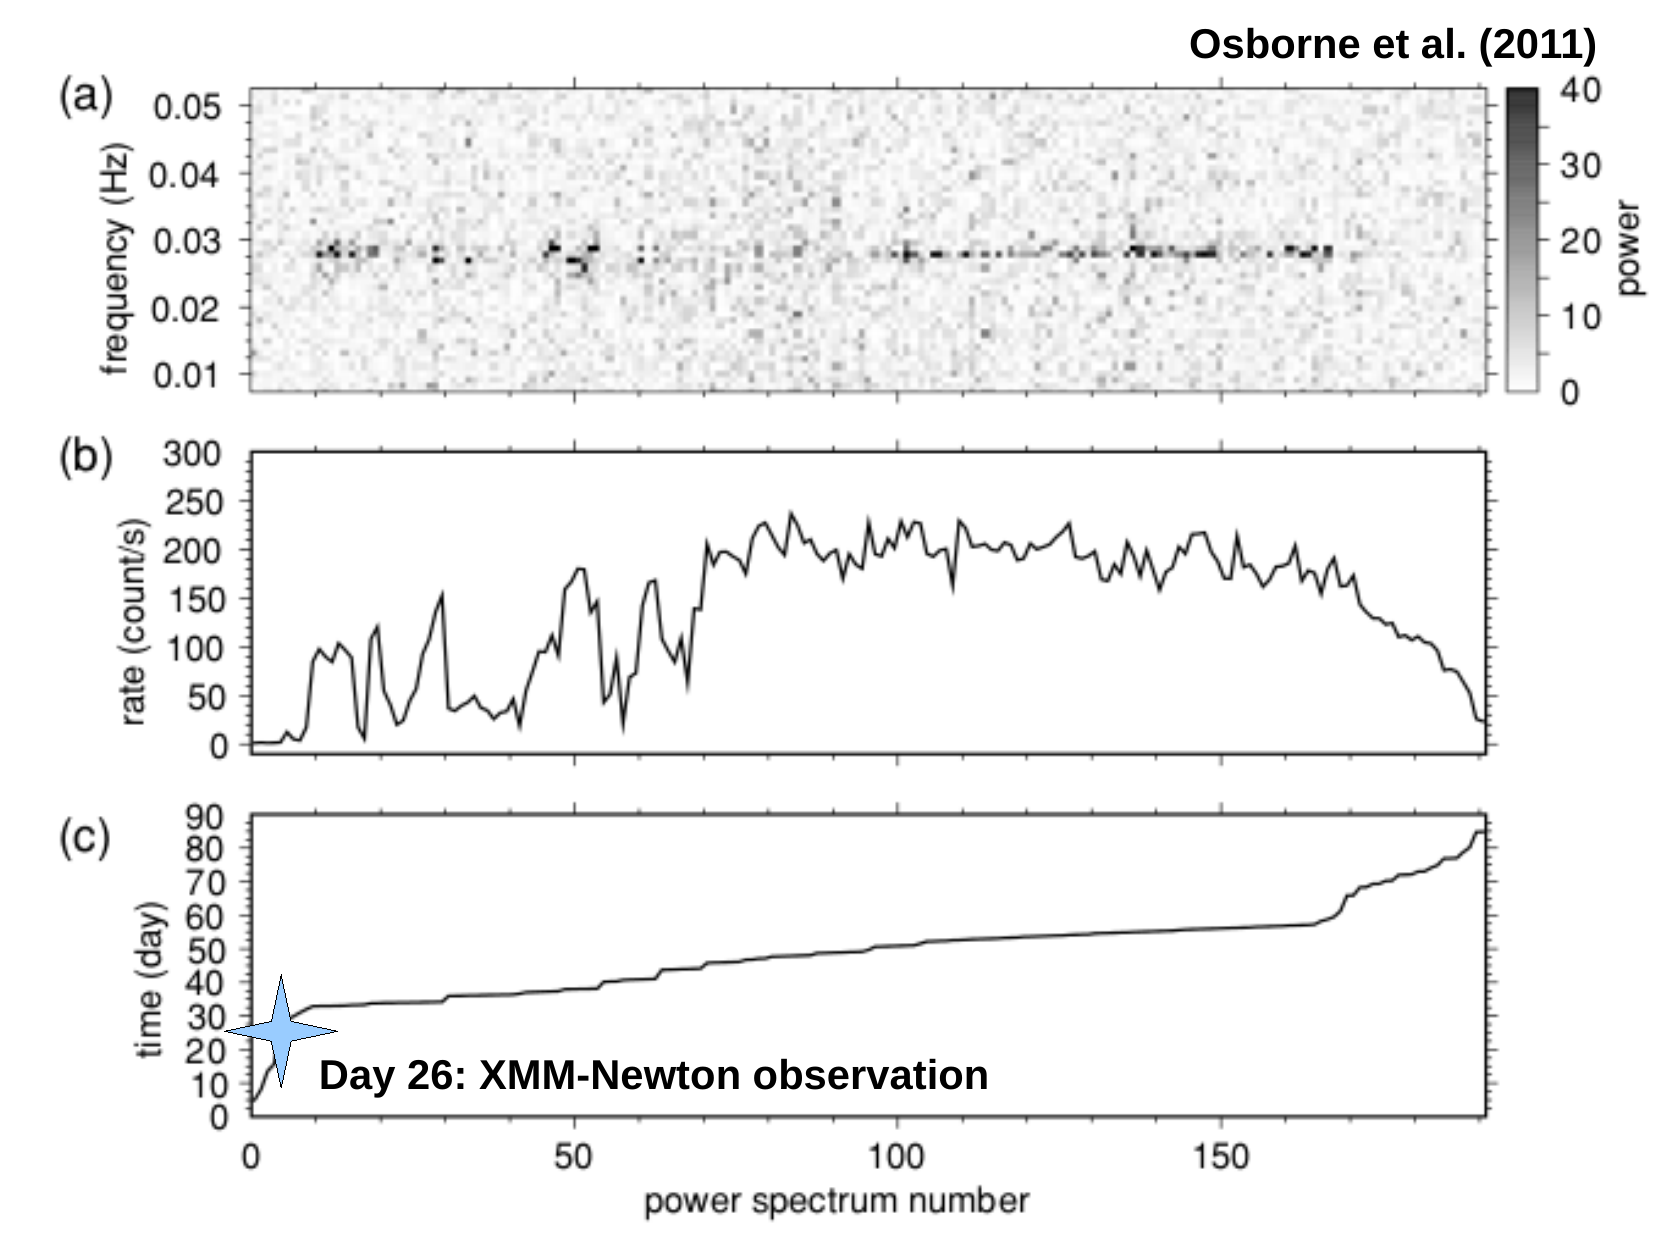

Osborne et al. (2011)
Day 26: XMM-Newton observation